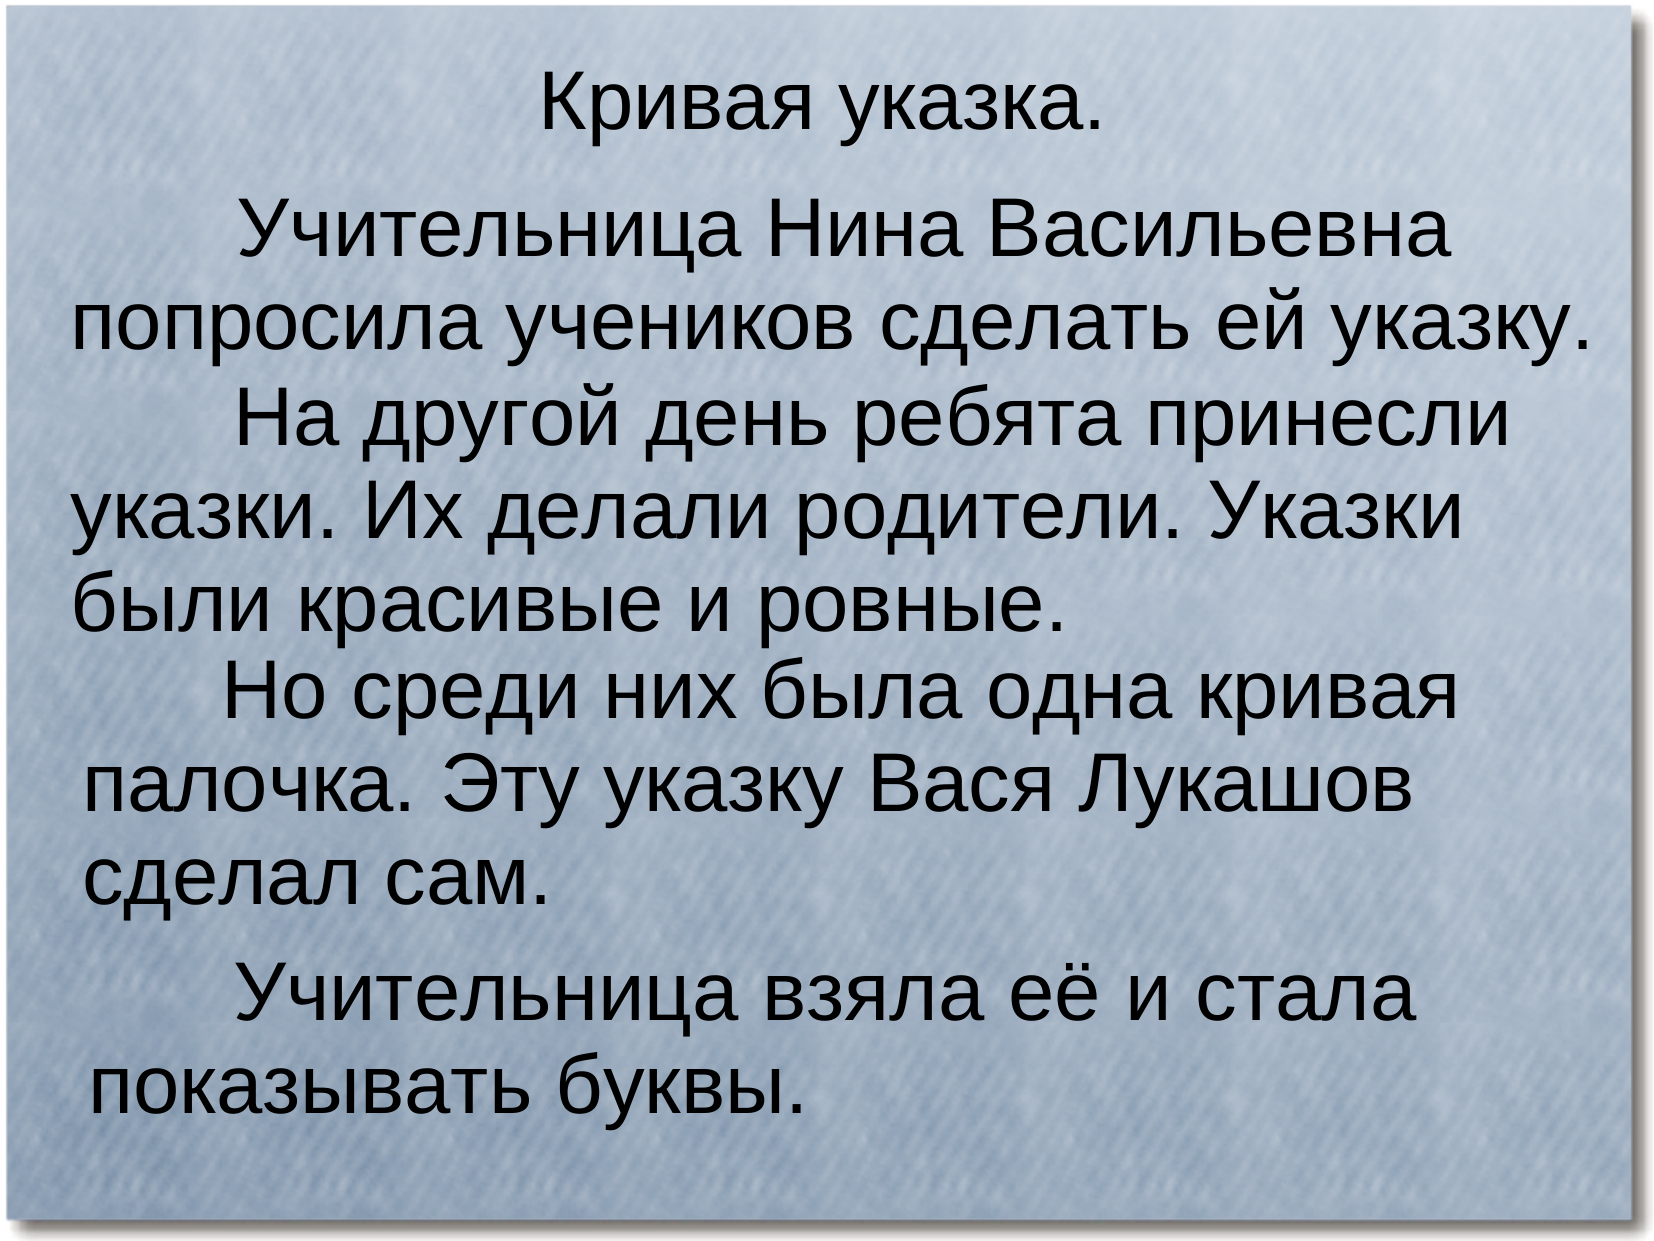

Кривая указка.
# Учительница Нина Васильевна попросила учеников сделать ей указку.
 На другой день ребята принесли указки. Их делали родители. Указки были красивые и ровные.
 Но среди них была одна кривая
 палочка. Эту указку Вася Лукашов
 сделал сам.
 Учительница взяла её и стала показывать буквы.